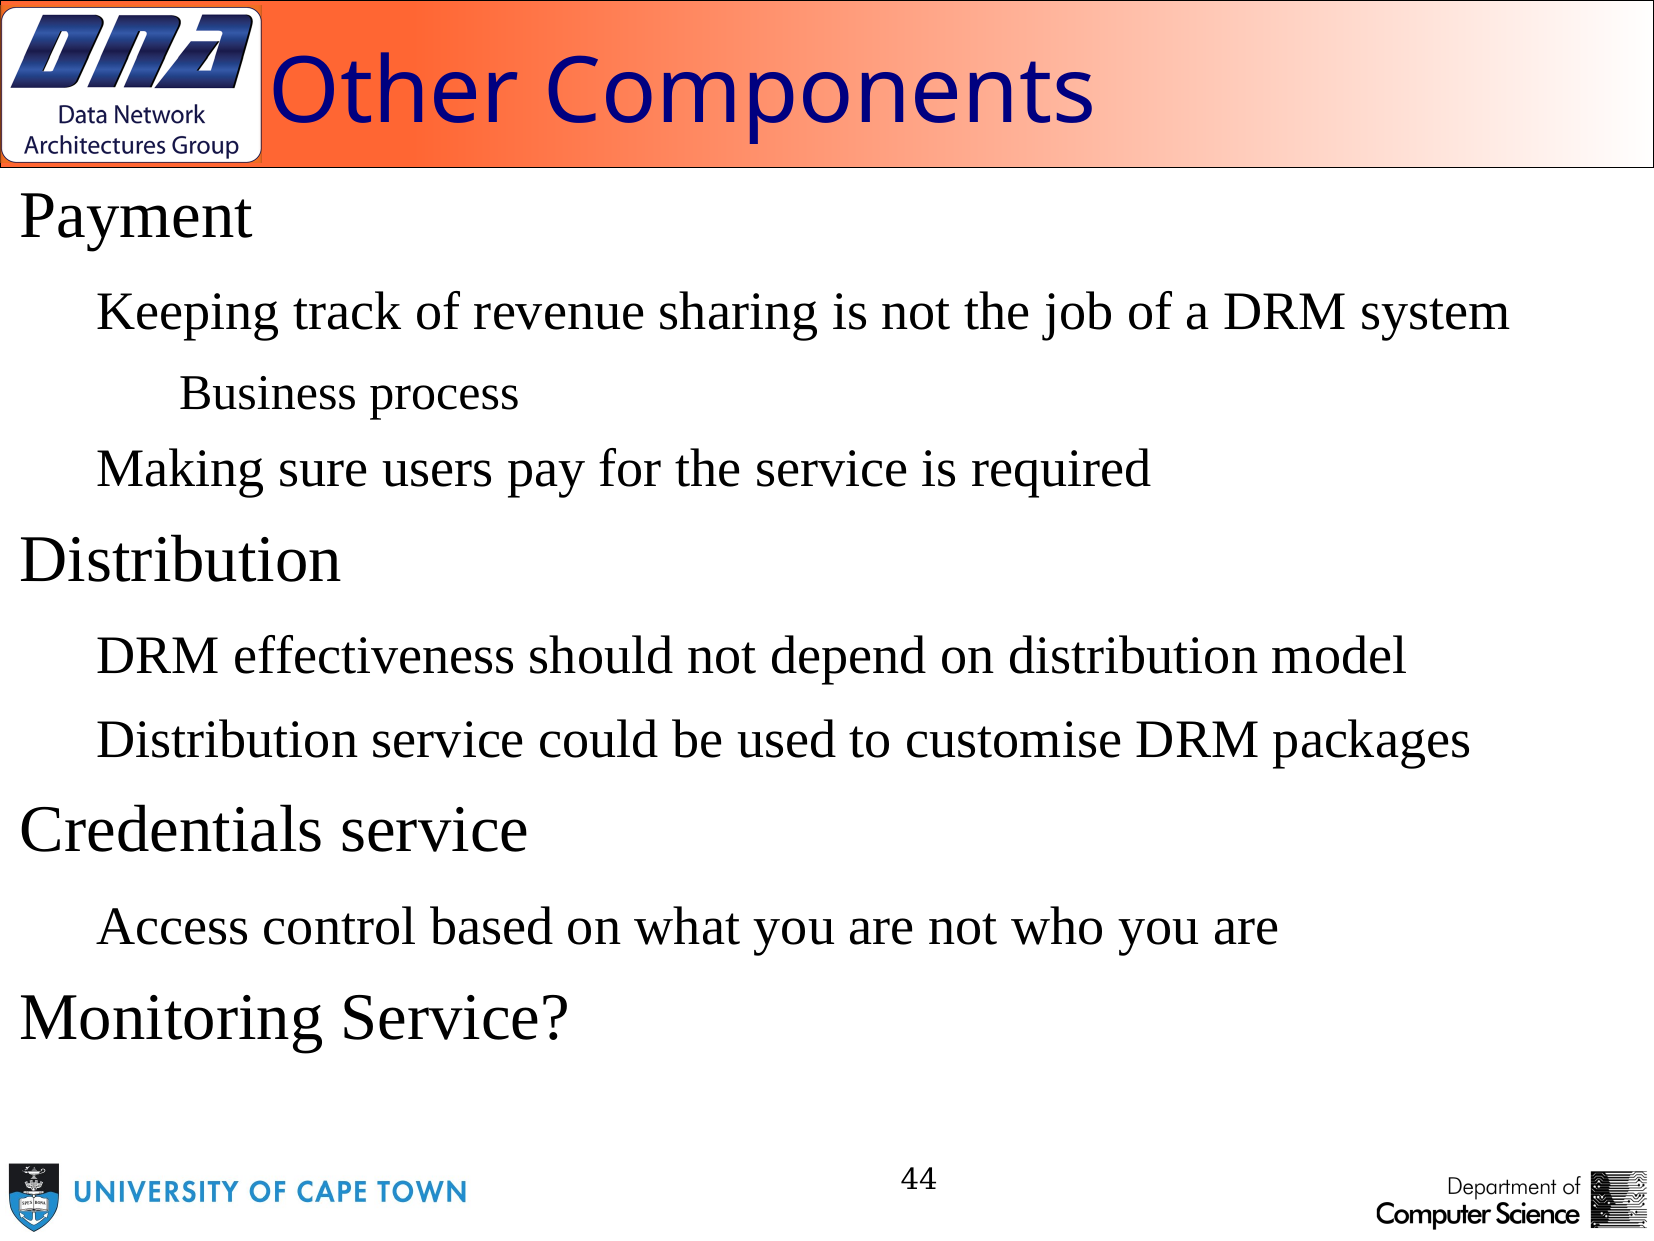

# Other Components
Payment
Keeping track of revenue sharing is not the job of a DRM system
Business process
Making sure users pay for the service is required
Distribution
DRM effectiveness should not depend on distribution model
Distribution service could be used to customise DRM packages
Credentials service
Access control based on what you are not who you are
Monitoring Service?
44